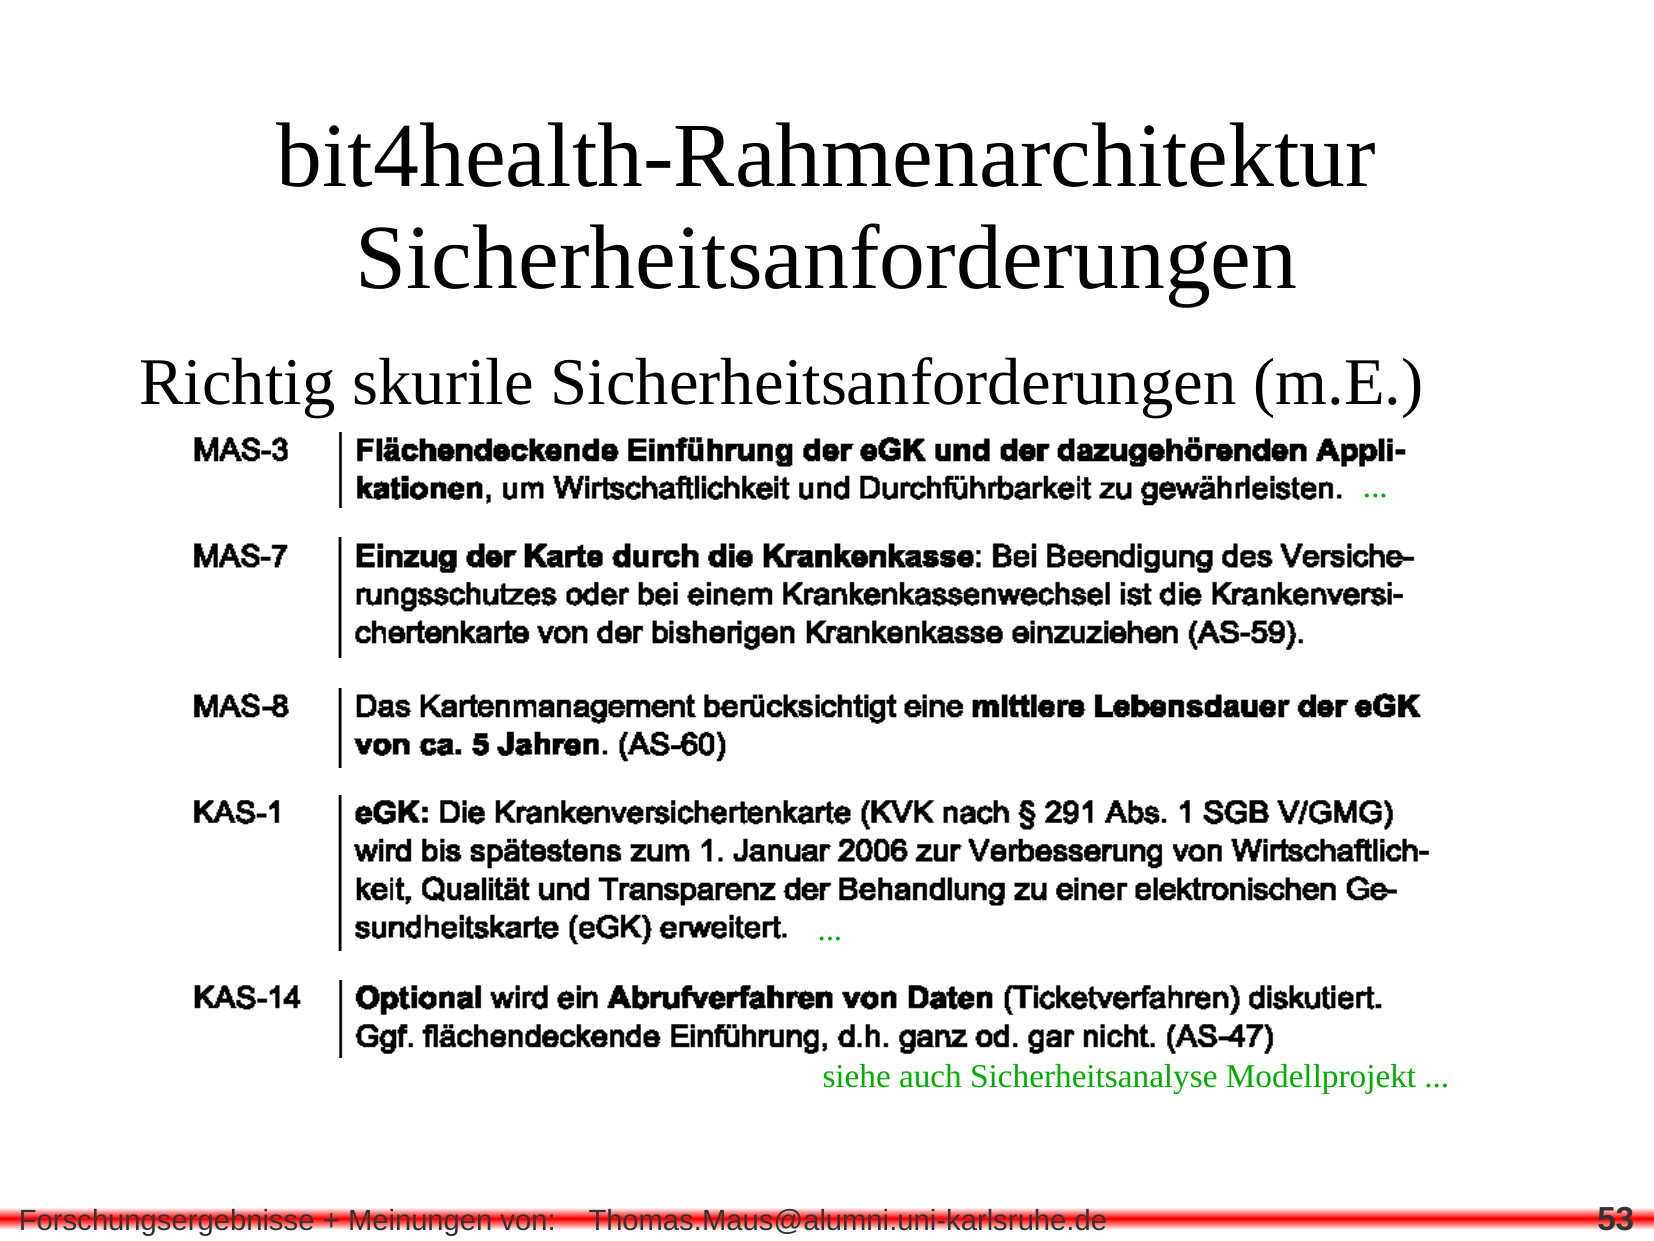

# bit4health-Rahmenarchitektur Sicherheitsanforderungen
Richtig skurile Sicherheitsanforderungen (m.E.)
 ...
 ...
siehe auch Sicherheitsanalyse Modellprojekt ...